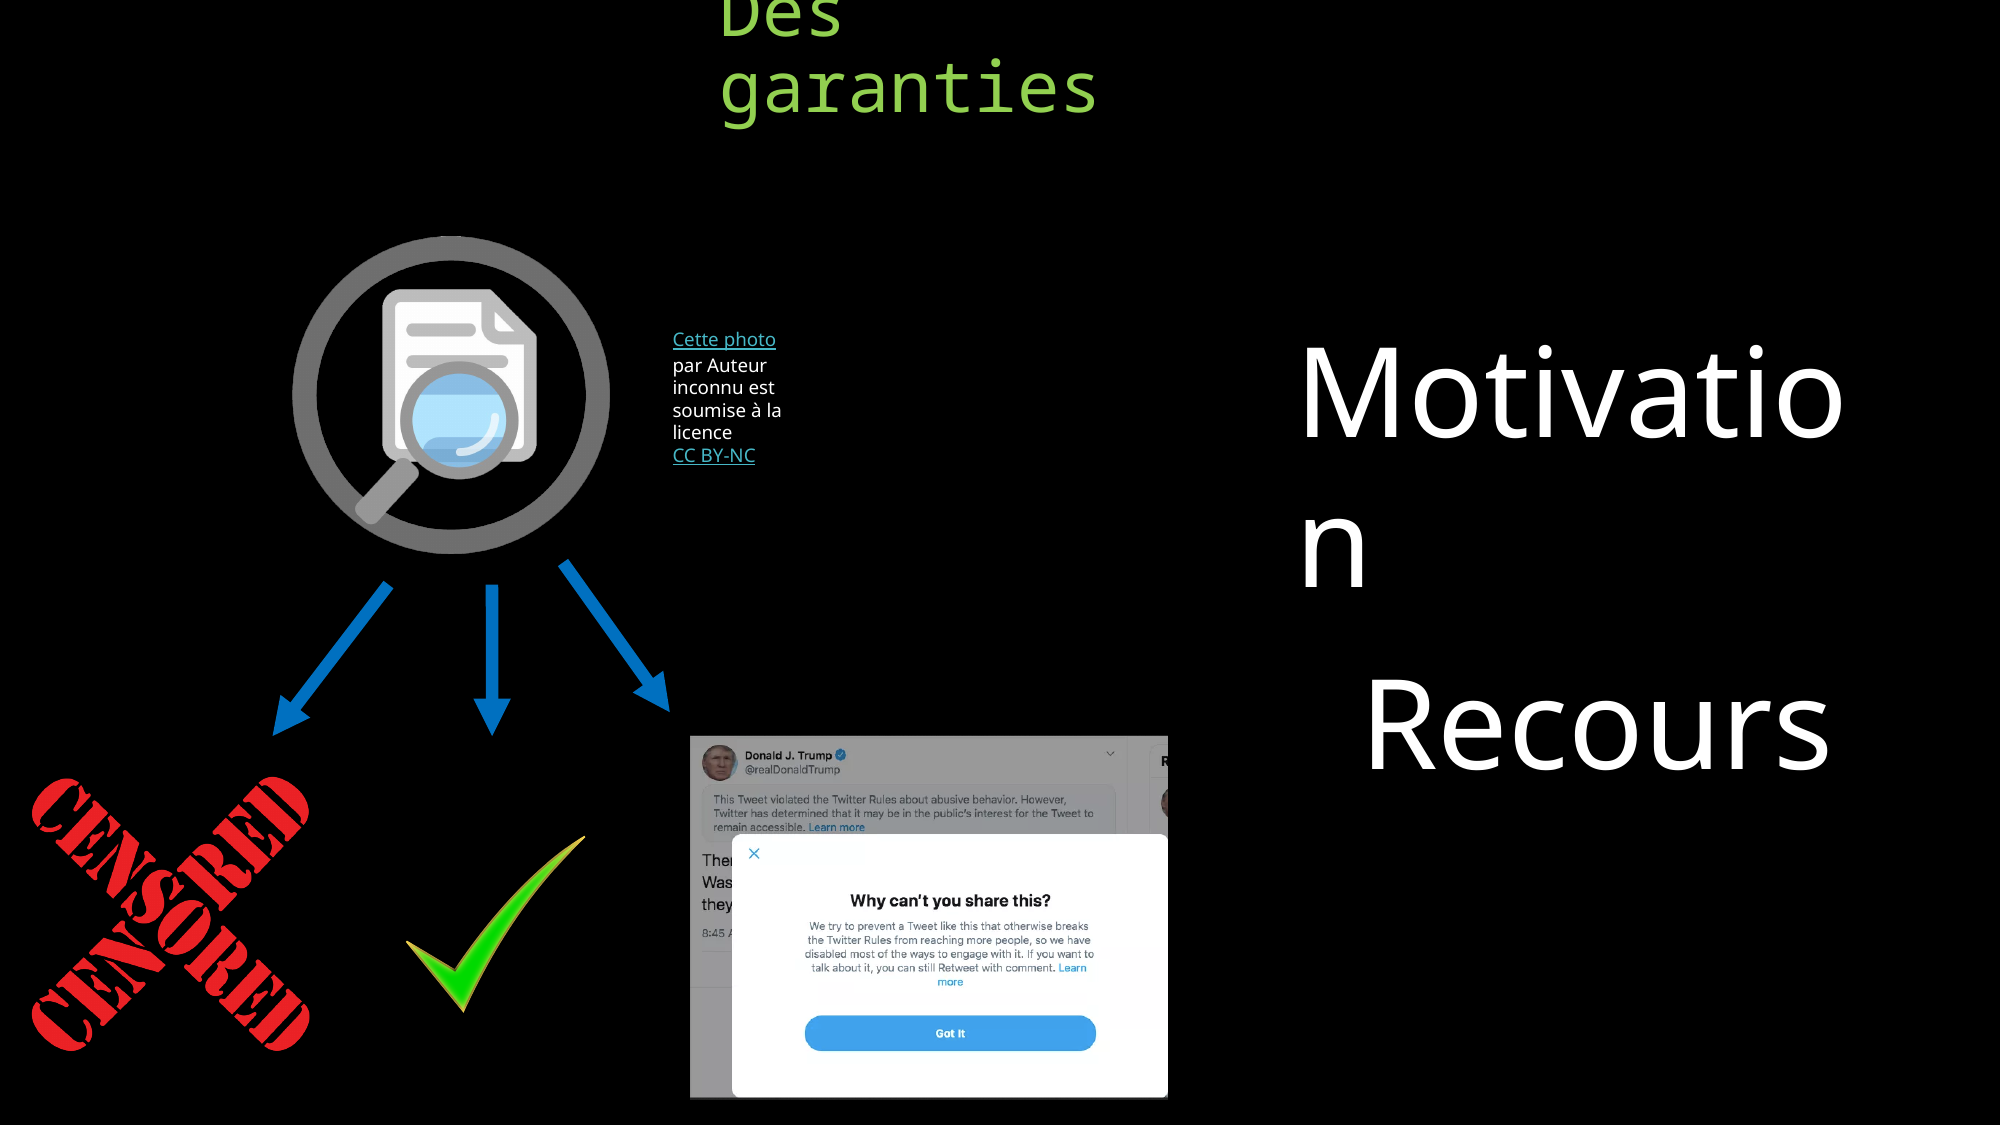

# Des garanties
Motivation
Cette photo par Auteur inconnu est soumise à la licence CC BY-NC
Recours